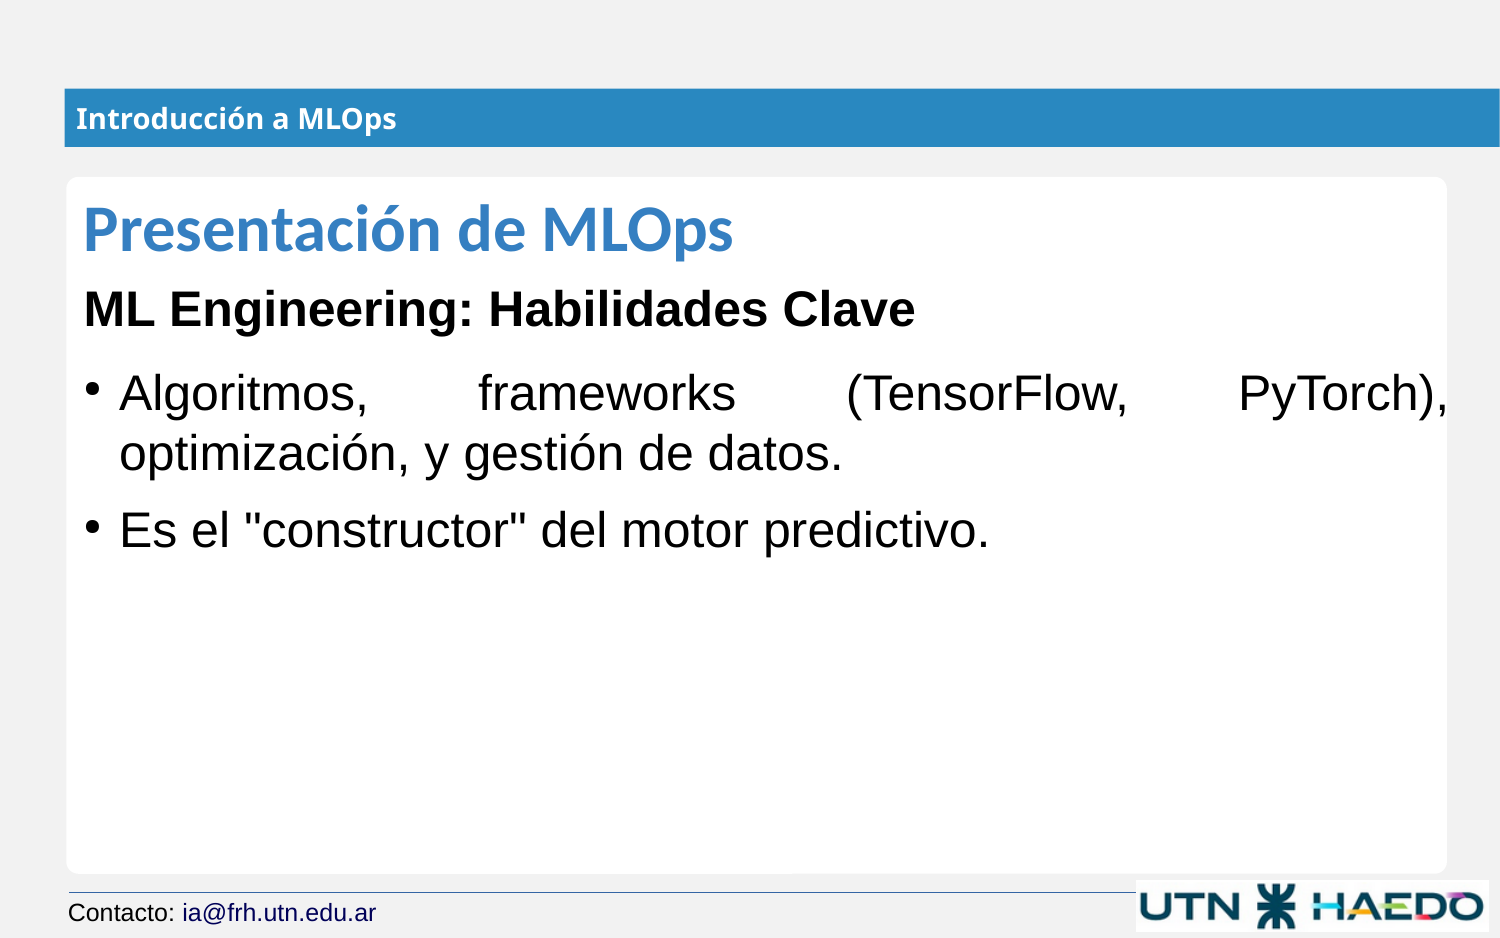

Introducción a MLOps
Presentación de MLOps
ML Engineering: Habilidades Clave
Algoritmos, frameworks (TensorFlow, PyTorch), optimización, y gestión de datos.
Es el "constructor" del motor predictivo.